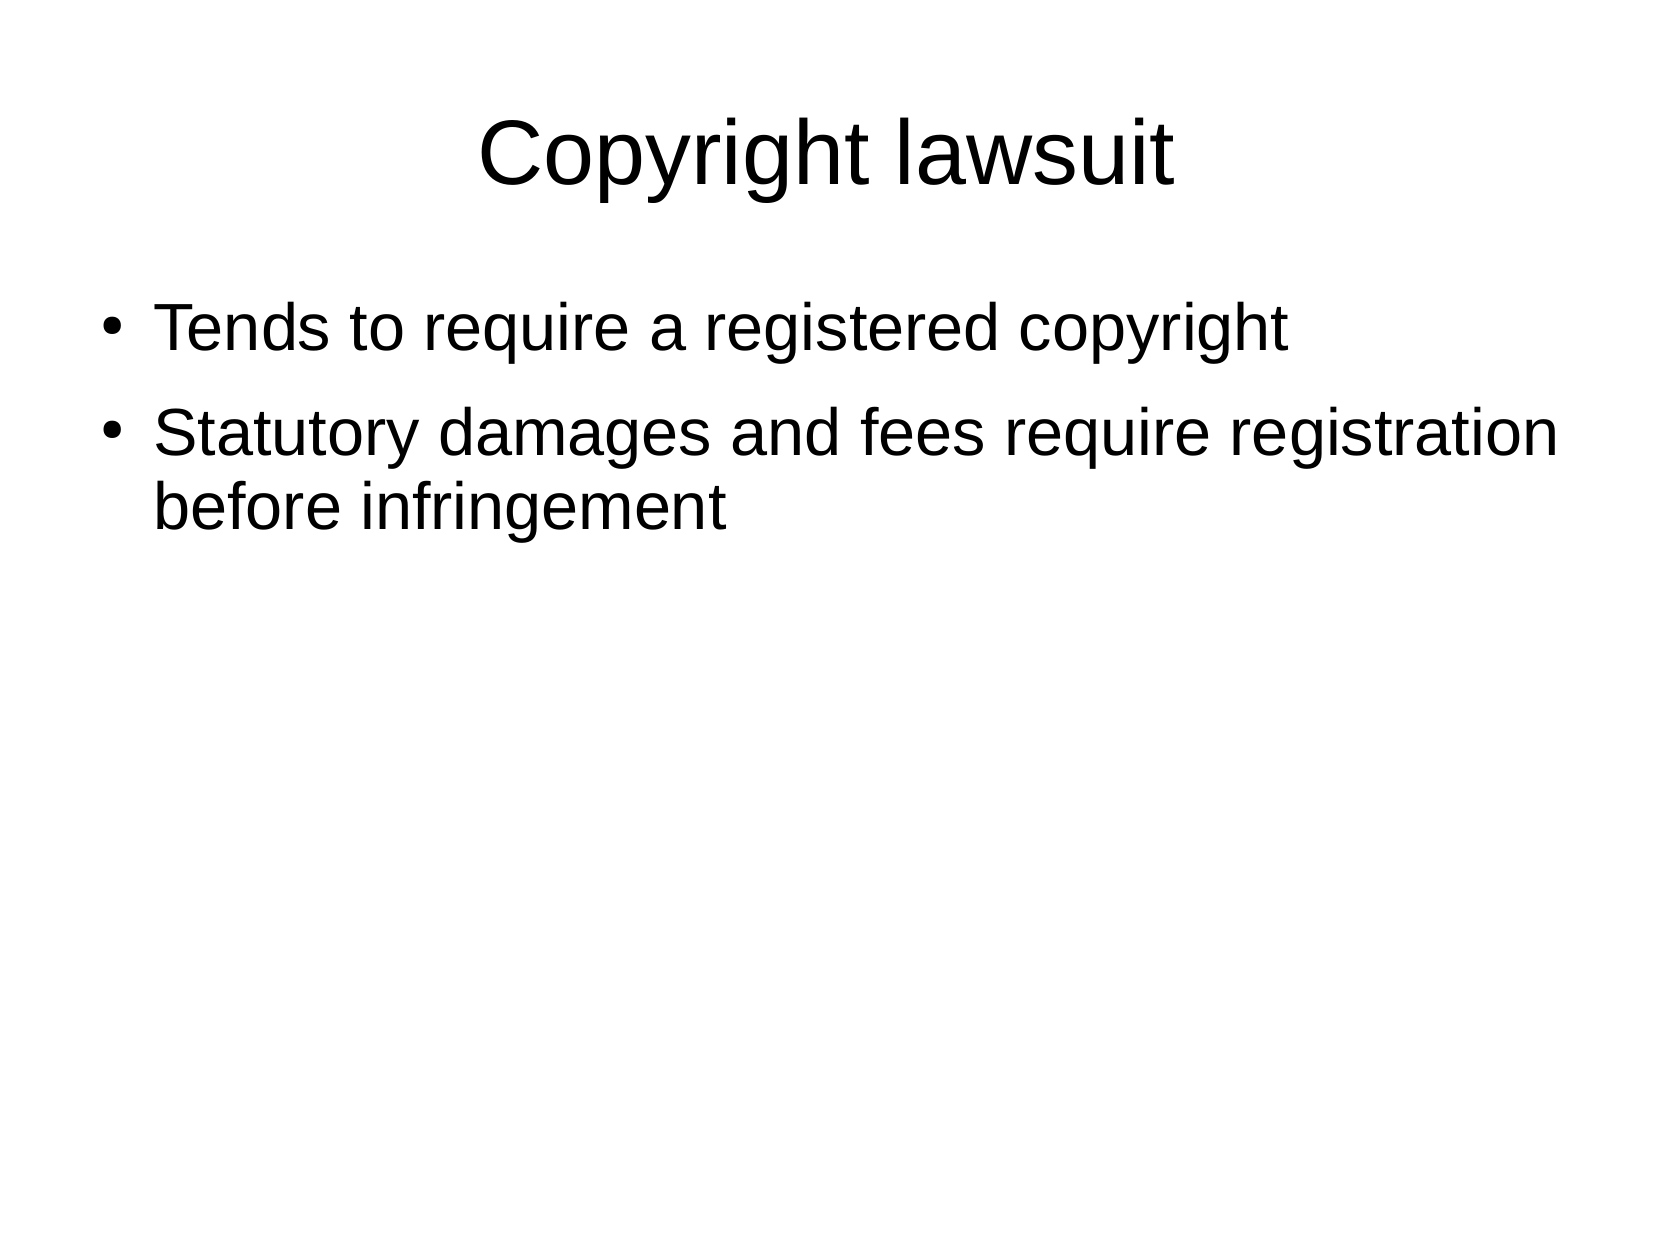

# Copyright lawsuit
Tends to require a registered copyright
Statutory damages and fees require registration before infringement